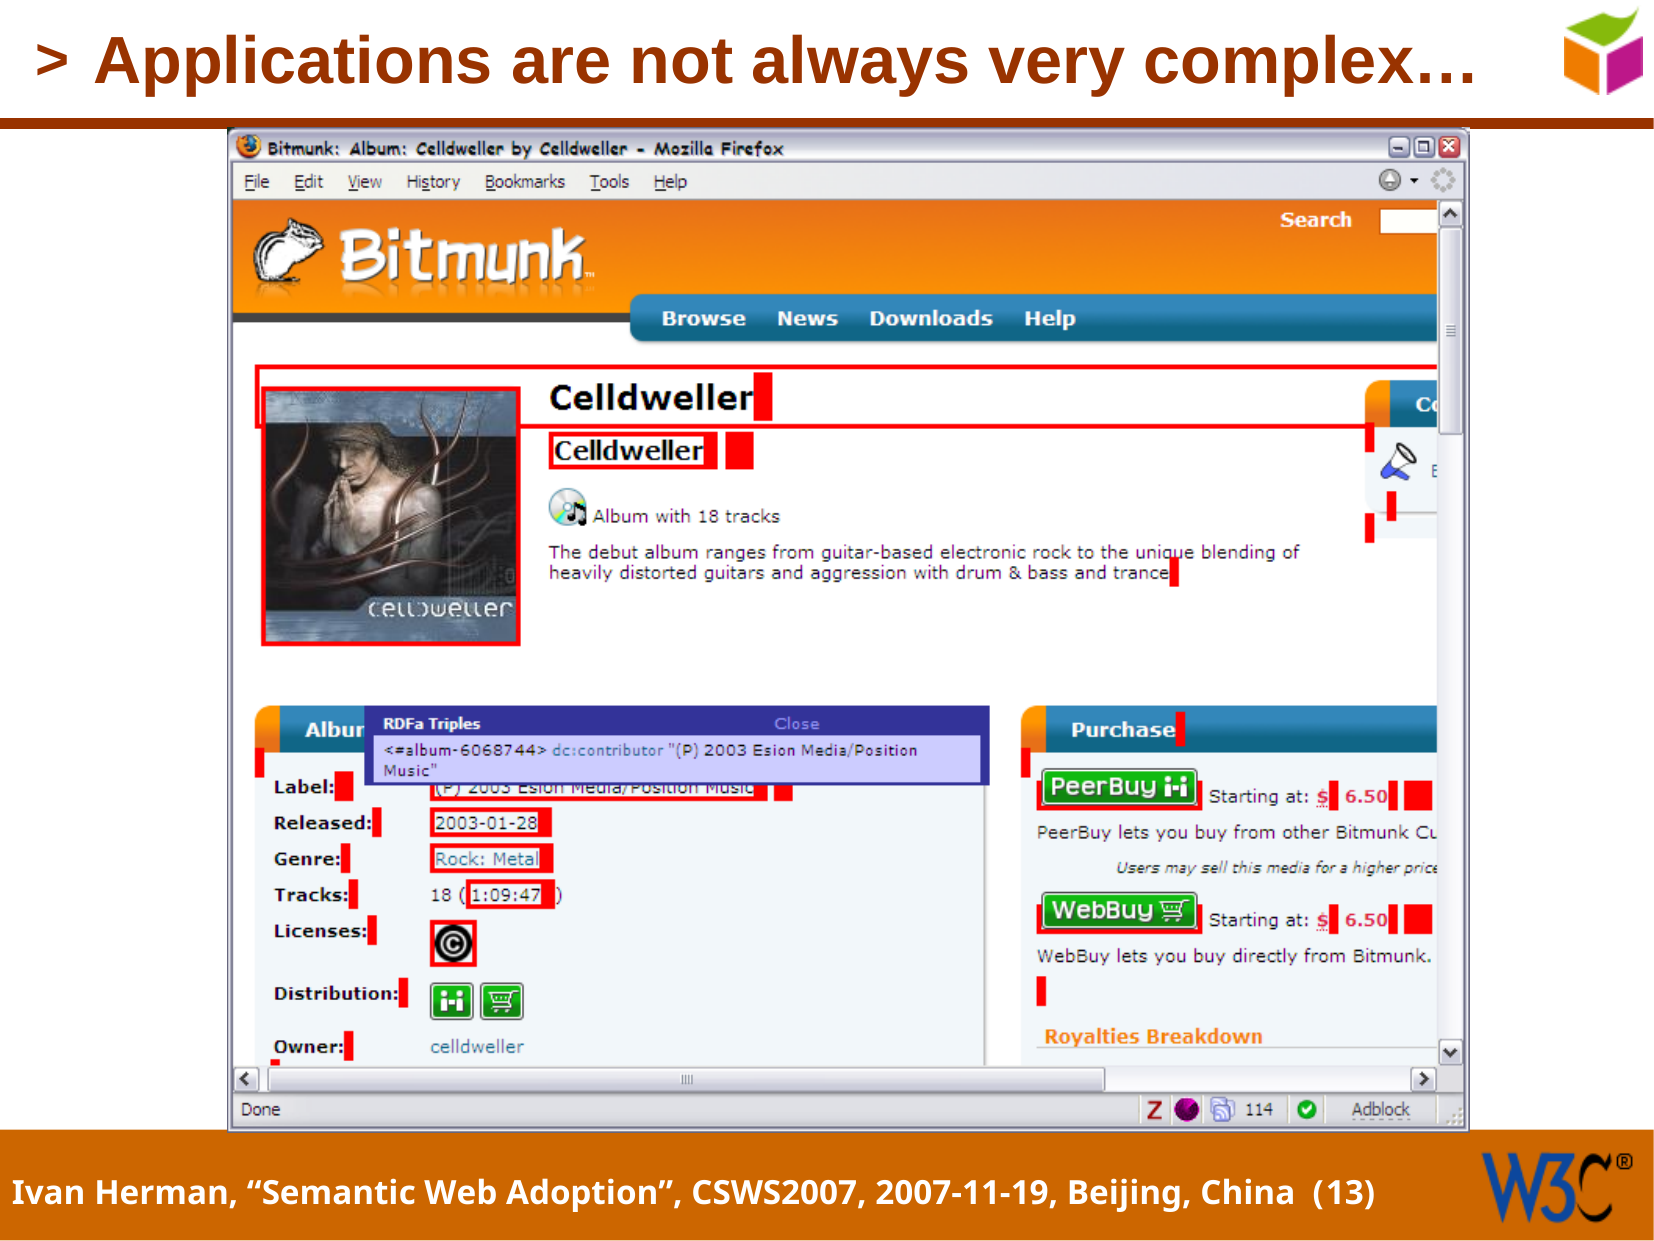

# Applications are not always very complex…